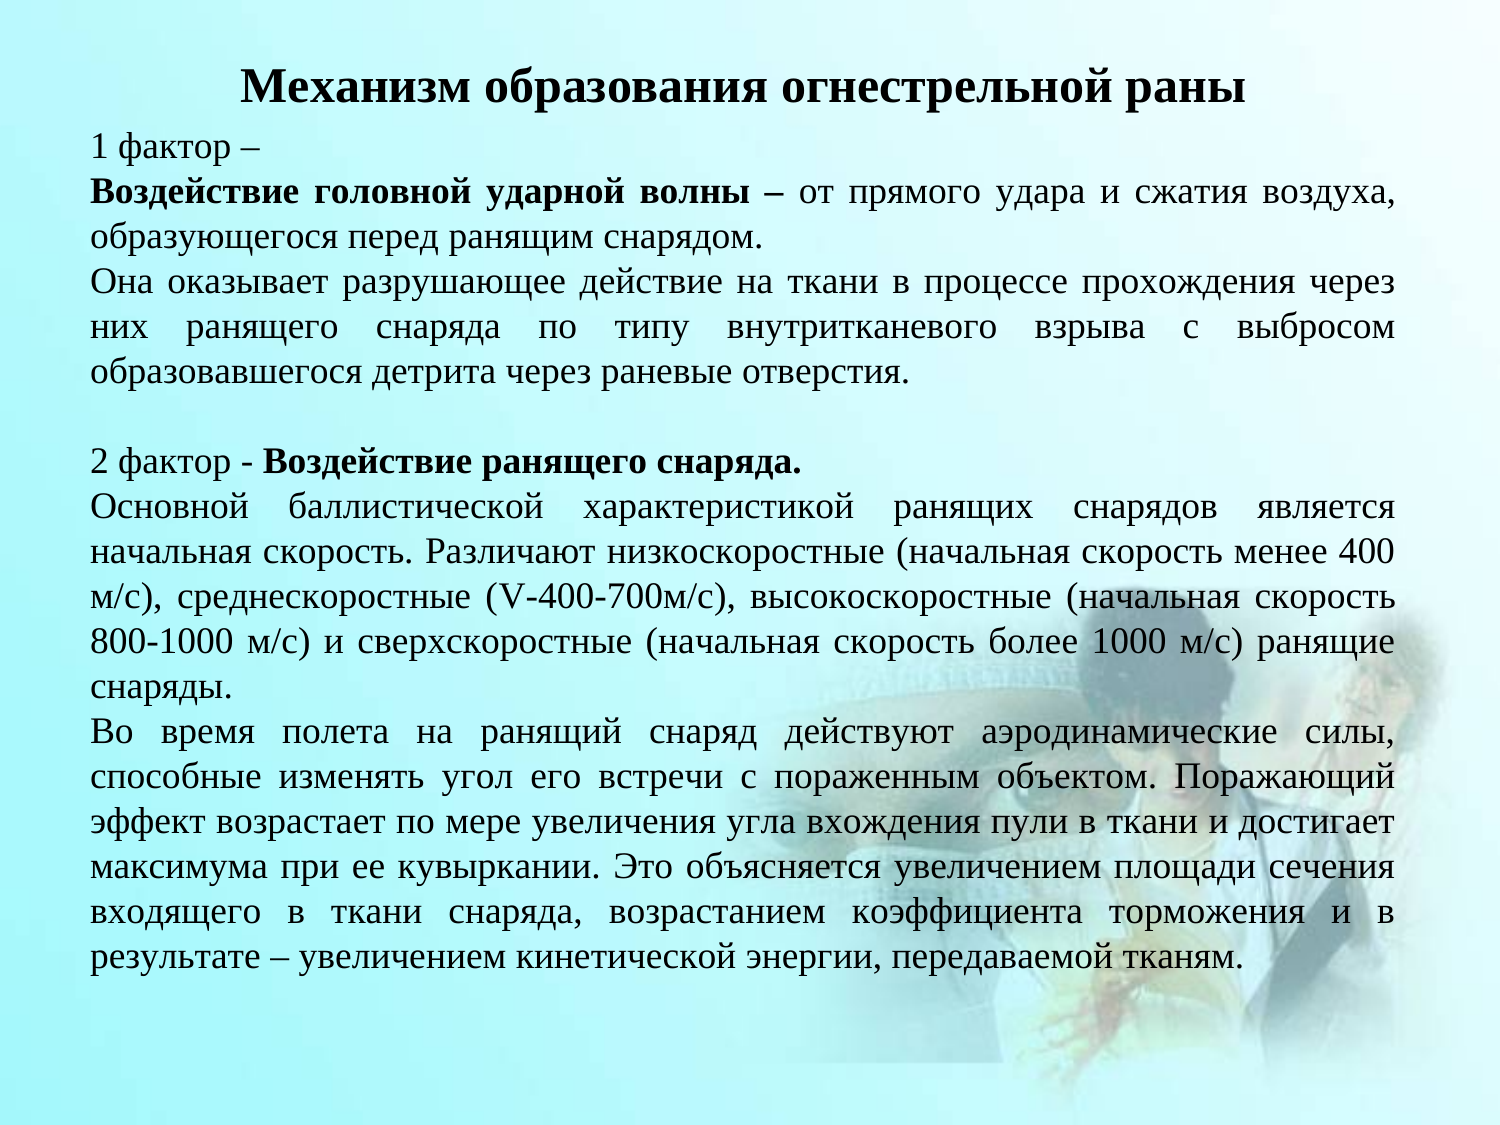

# Механизм образования огнестрельной раны
1 фактор –
Воздействие головной ударной волны – от прямого удара и сжатия воздуха, образующегося перед ранящим снарядом.
Она оказывает разрушающее действие на ткани в процессе прохождения через них ранящего снаряда по типу внутритканевого взрыва с выбросом образовавшегося детрита через раневые отверстия.
2 фактор - Воздействие ранящего снаряда.
Основной баллистической характеристикой ранящих снарядов является начальная скорость. Различают низкоскоростные (начальная скорость менее 400 м/с), среднескоростные (V-400-700м/с), высокоскоростные (начальная скорость 800-1000 м/с) и сверхскоростные (начальная скорость более 1000 м/с) ранящие снаряды.
Во время полета на ранящий снаряд действуют аэродинамические силы, способные изменять угол его встречи с пораженным объектом. Поражающий эффект возрастает по мере увеличения угла вхождения пули в ткани и достигает максимума при ее кувыркании. Это объясняется увеличением площади сечения входящего в ткани снаряда, возрастанием коэффициента торможения и в результате – увеличением кинетической энергии, передаваемой тканям.